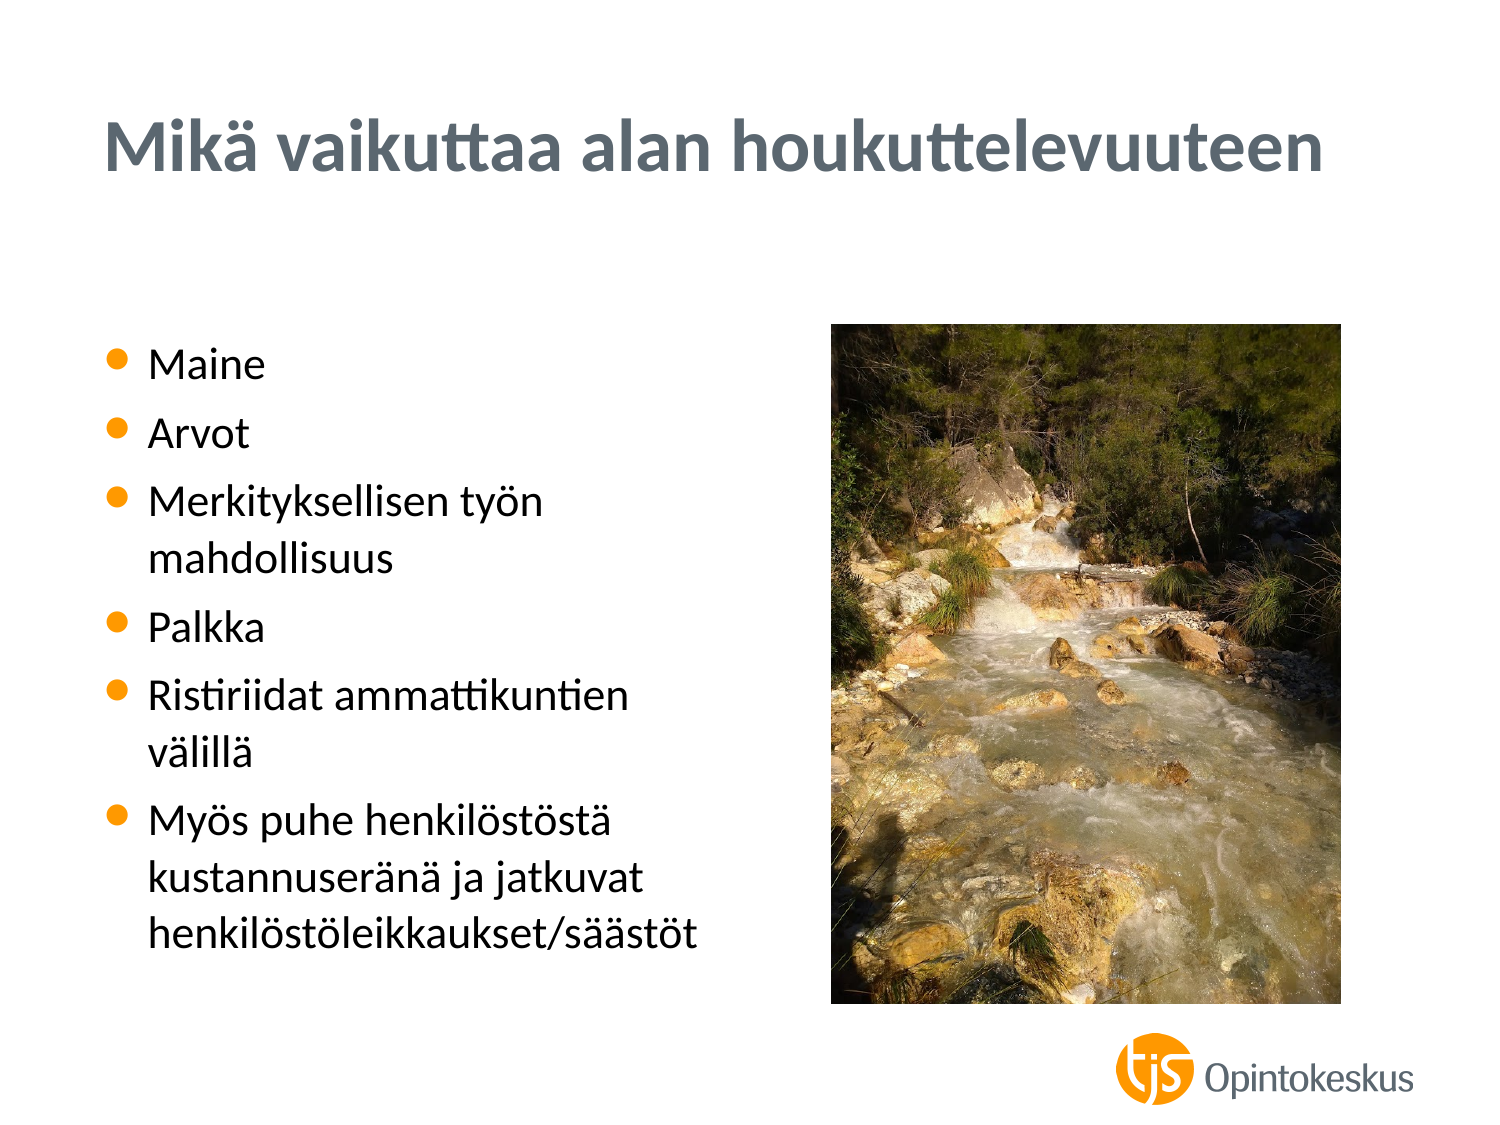

Mikä vaikuttaa alan houkuttelevuuteen
# Maine
Arvot
Merkityksellisen työn mahdollisuus
Palkka
Ristiriidat ammattikuntien välillä
Myös puhe henkilöstöstä kustannuseränä ja jatkuvat henkilöstöleikkaukset/säästöt